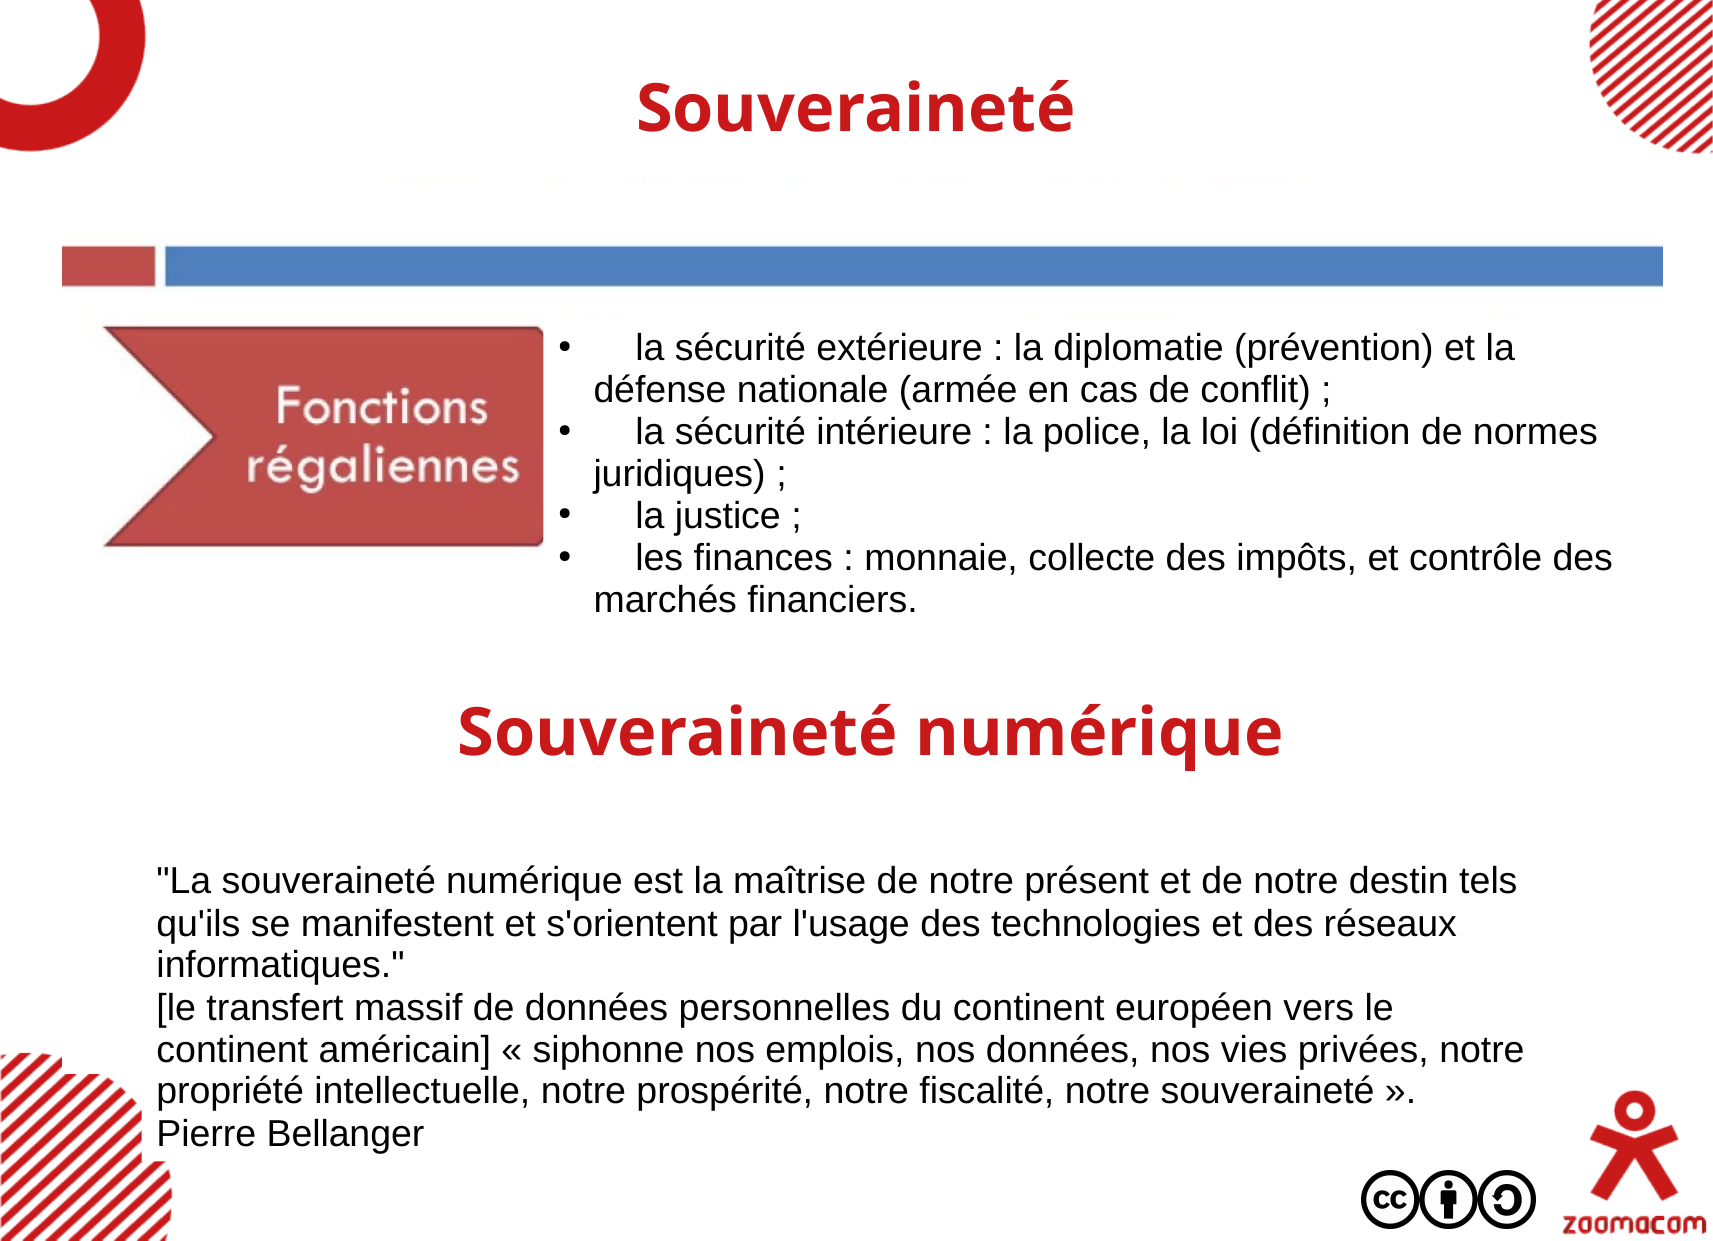

# Souveraineté
 la sécurité extérieure : la diplomatie (prévention) et la défense nationale (armée en cas de conflit) ;
 la sécurité intérieure : la police, la loi (définition de normes juridiques) ;
 la justice ;
 les finances : monnaie, collecte des impôts, et contrôle des marchés financiers.
Souveraineté numérique
"La souveraineté numérique est la maîtrise de notre présent et de notre destin tels qu'ils se manifestent et s'orientent par l'usage des technologies et des réseaux informatiques."
[le transfert massif de données personnelles du continent européen vers le continent américain] « siphonne nos emplois, nos données, nos vies privées, notre propriété intellectuelle, notre prospérité, notre fiscalité, notre souveraineté ».
Pierre Bellanger